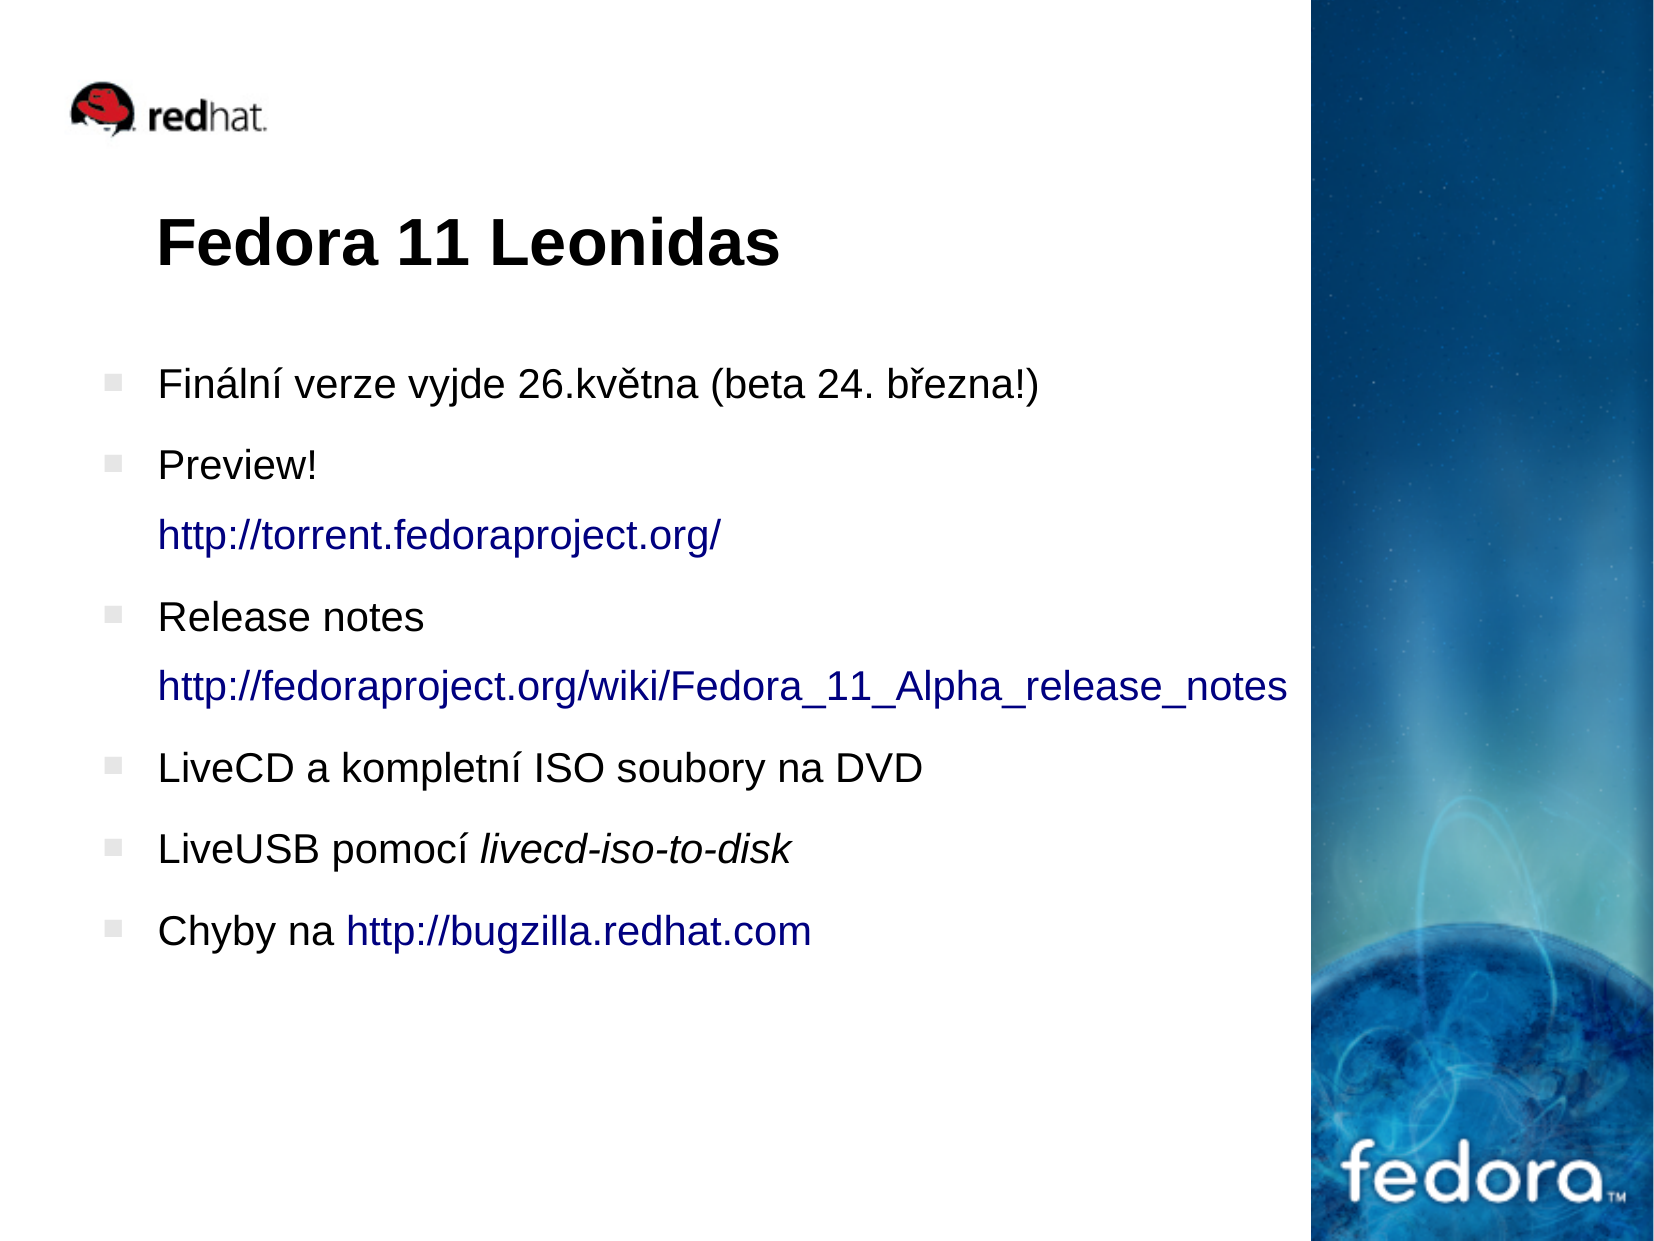

# Fedora 11 Leonidas
Finální verze vyjde 26.května (beta 24. března!)
Preview!
http://torrent.fedoraproject.org/
Release notes
http://fedoraproject.org/wiki/Fedora_11_Alpha_release_notes
LiveCD a kompletní ISO soubory na DVD
LiveUSB pomocí livecd-iso-to-disk
Chyby na http://bugzilla.redhat.com